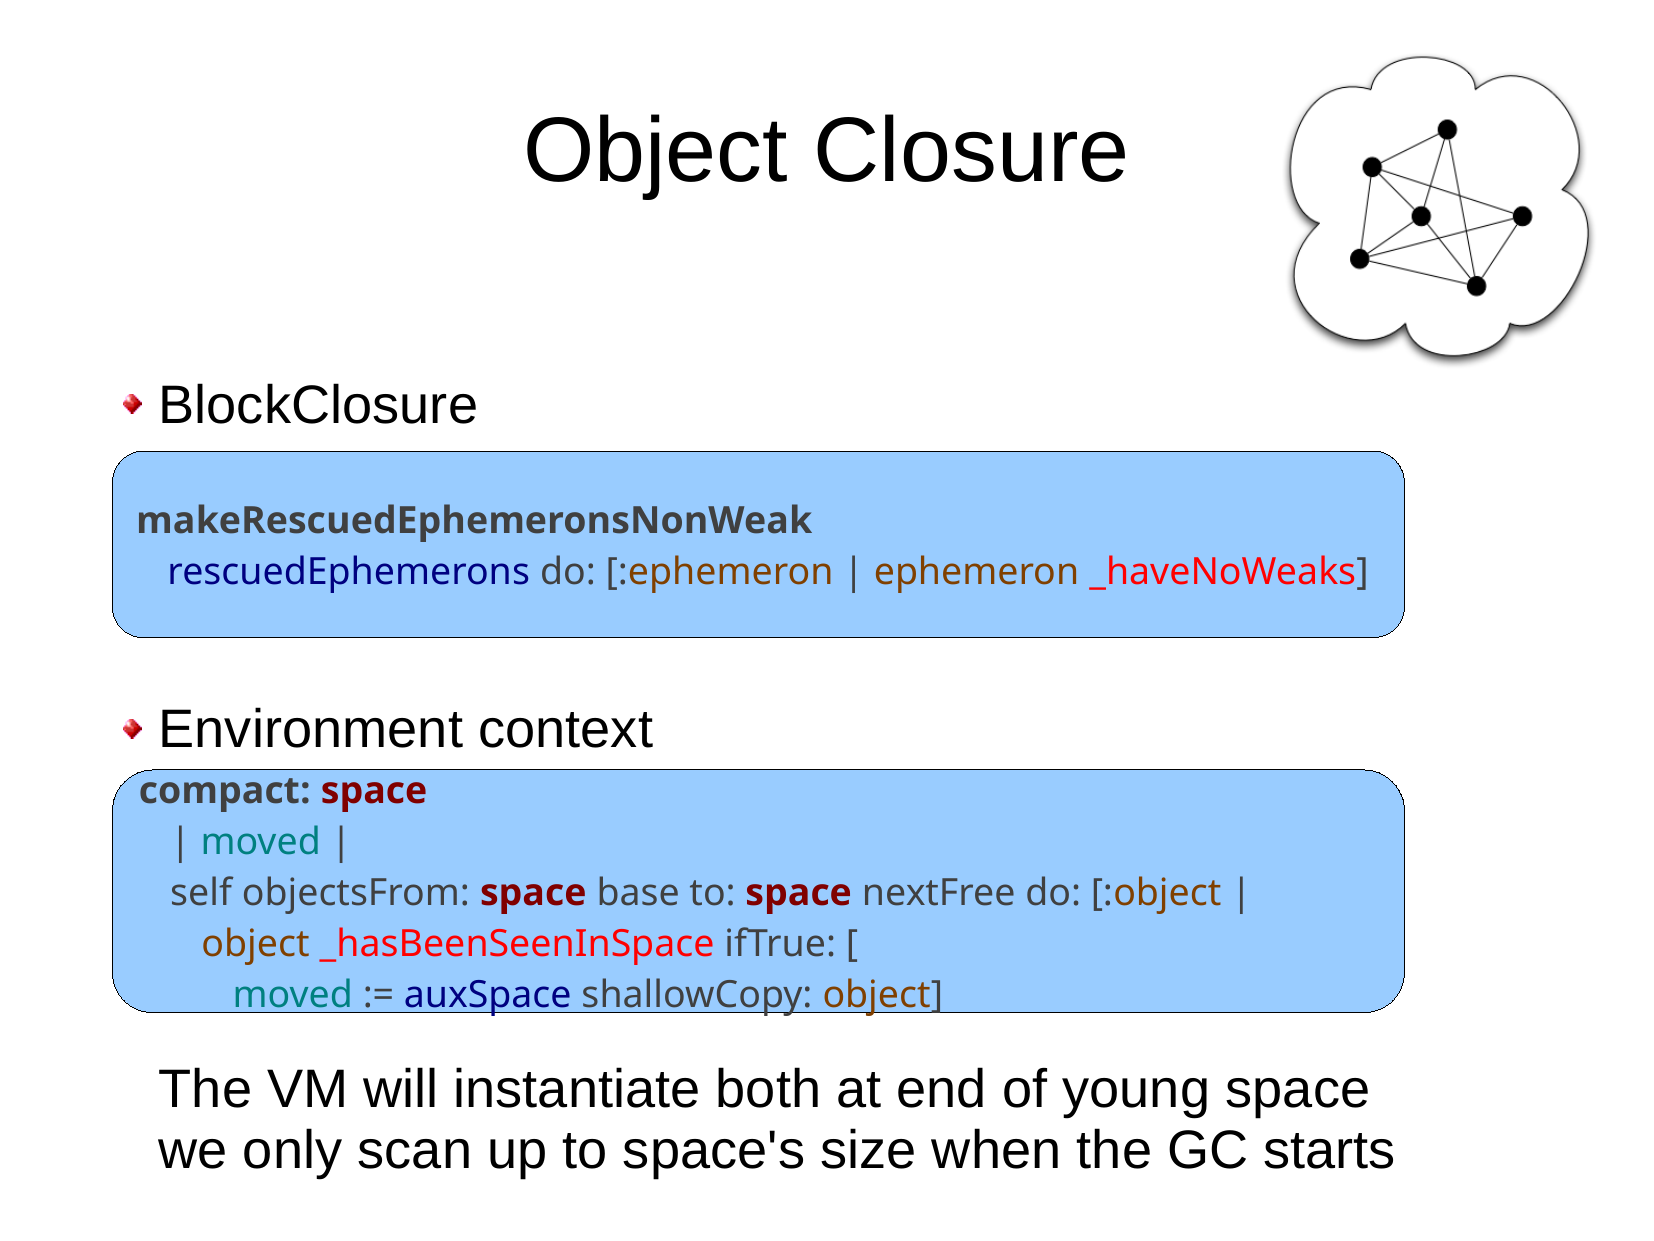

Object Closure
BlockClosure
makeRescuedEphemeronsNonWeak
	rescuedEphemerons do: [:ephemeron | ephemeron _haveNoWeaks]
Environment context
compact: space
	| moved |
	self objectsFrom: space base to: space nextFree do: [:object |
		object _hasBeenSeenInSpace ifTrue: [
			moved := auxSpace shallowCopy: object]
The VM will instantiate both at end of young space
we only scan up to space's size when the GC starts